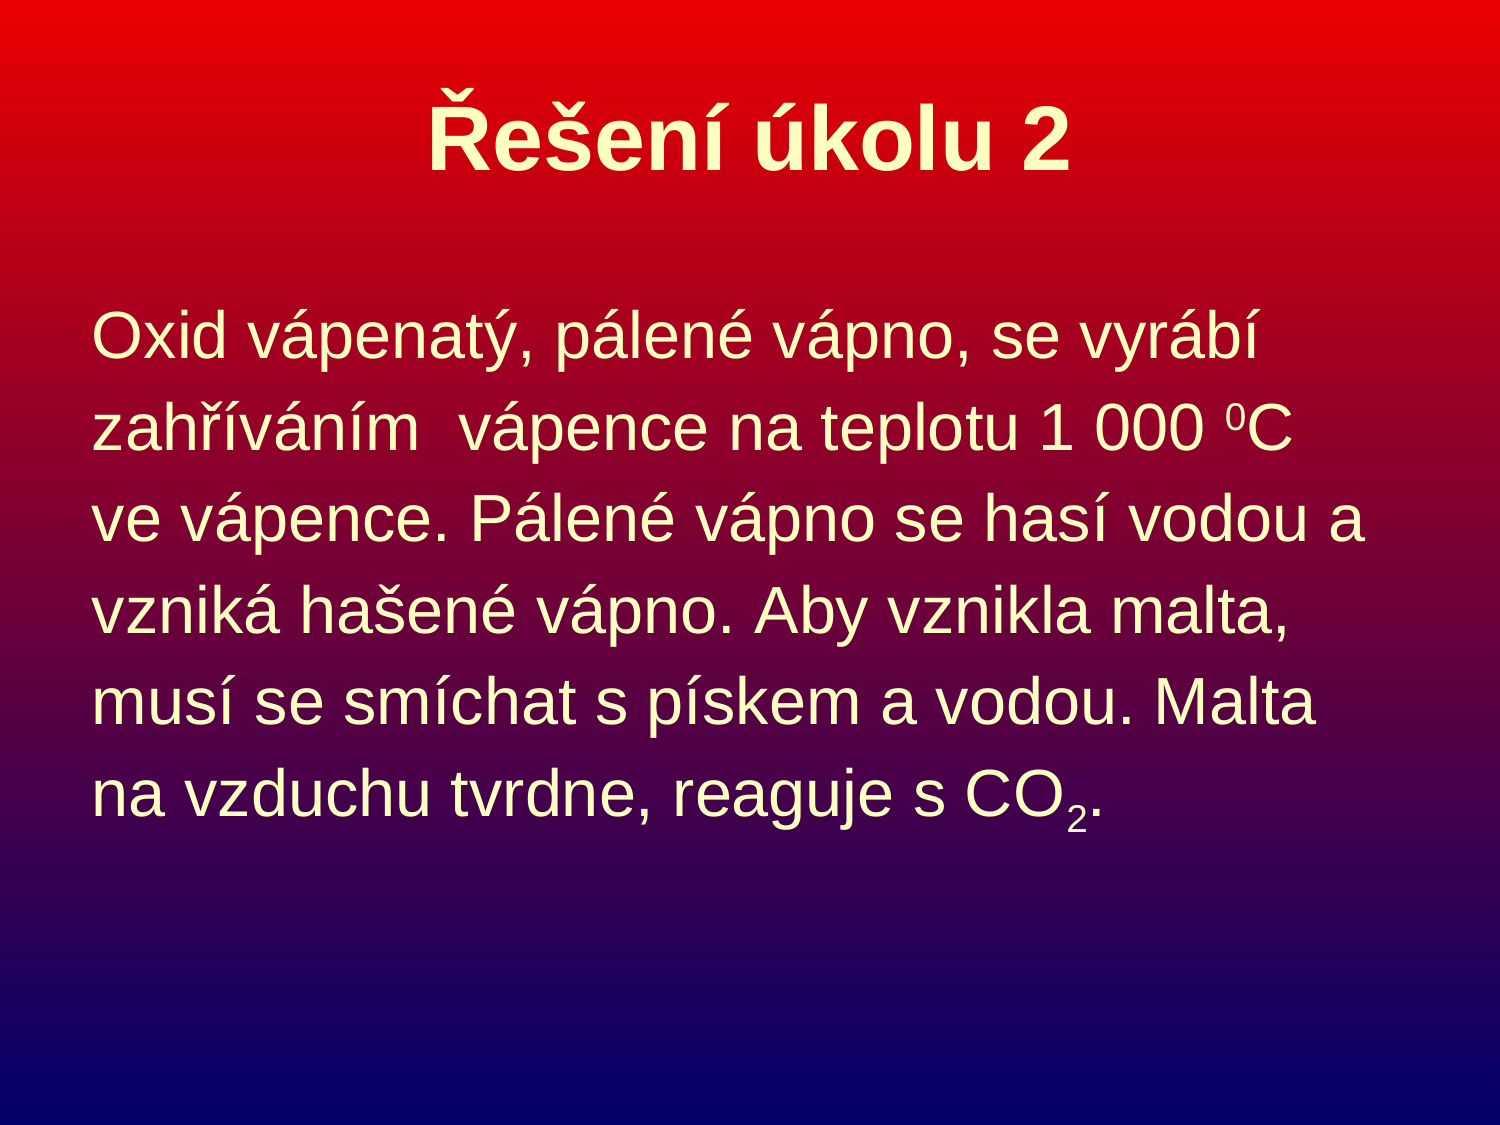

# Řešení úkolu 2
Oxid vápenatý, pálené vápno, se vyrábí
zahříváním vápence na teplotu 1 000 0C
ve vápence. Pálené vápno se hasí vodou a
vzniká hašené vápno. Aby vznikla malta,
musí se smíchat s pískem a vodou. Malta
na vzduchu tvrdne, reaguje s CO2.